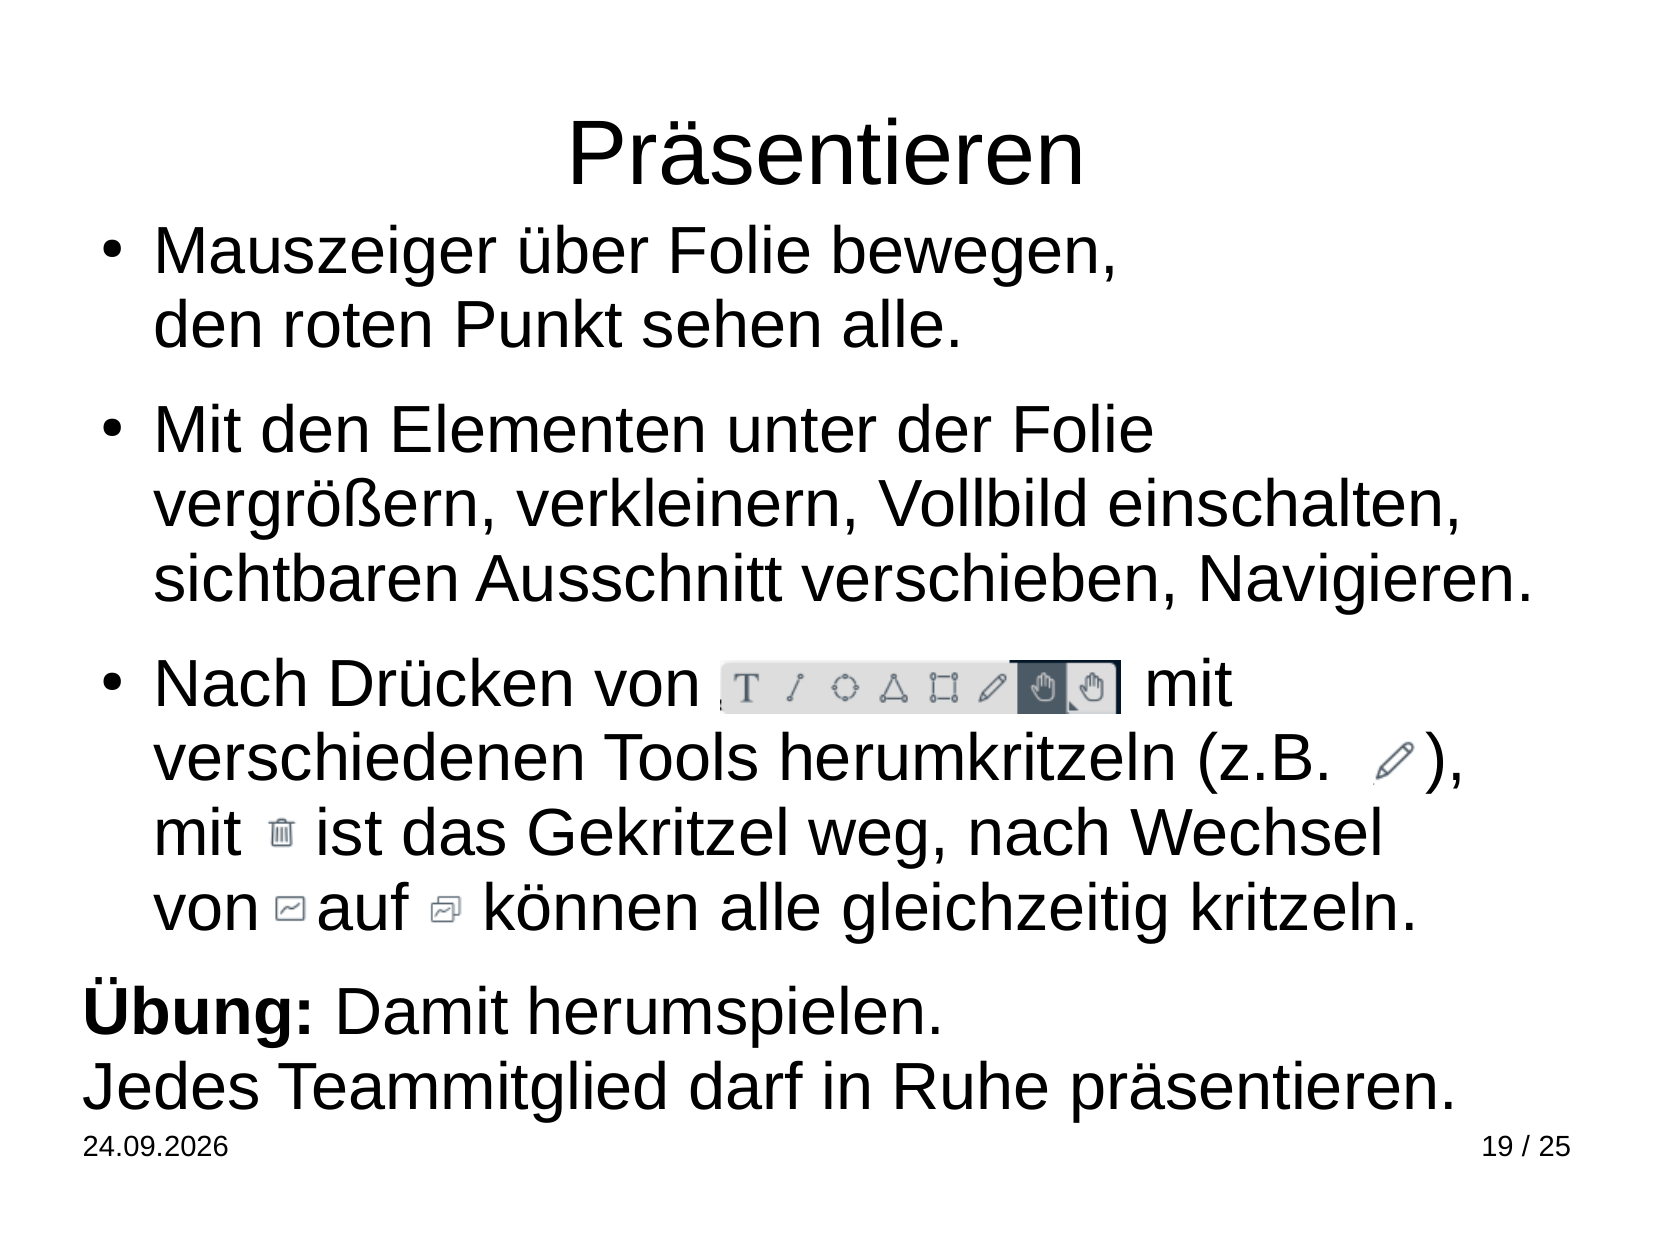

# Präsentieren
Mauszeiger über Folie bewegen,
den roten Punkt sehen alle.
Mit den Elementen unter der Folie
vergrößern, verkleinern, Vollbild einschalten,
sichtbaren Ausschnitt verschieben, Navigieren.
Nach Drücken von mit verschiedenen Tools herumkritzeln (z.B. ),
mit ist das Gekritzel weg, nach Wechsel
von auf können alle gleichzeitig kritzeln.
Übung: Damit herumspielen.
Jedes Teammitglied darf in Ruhe präsentieren.